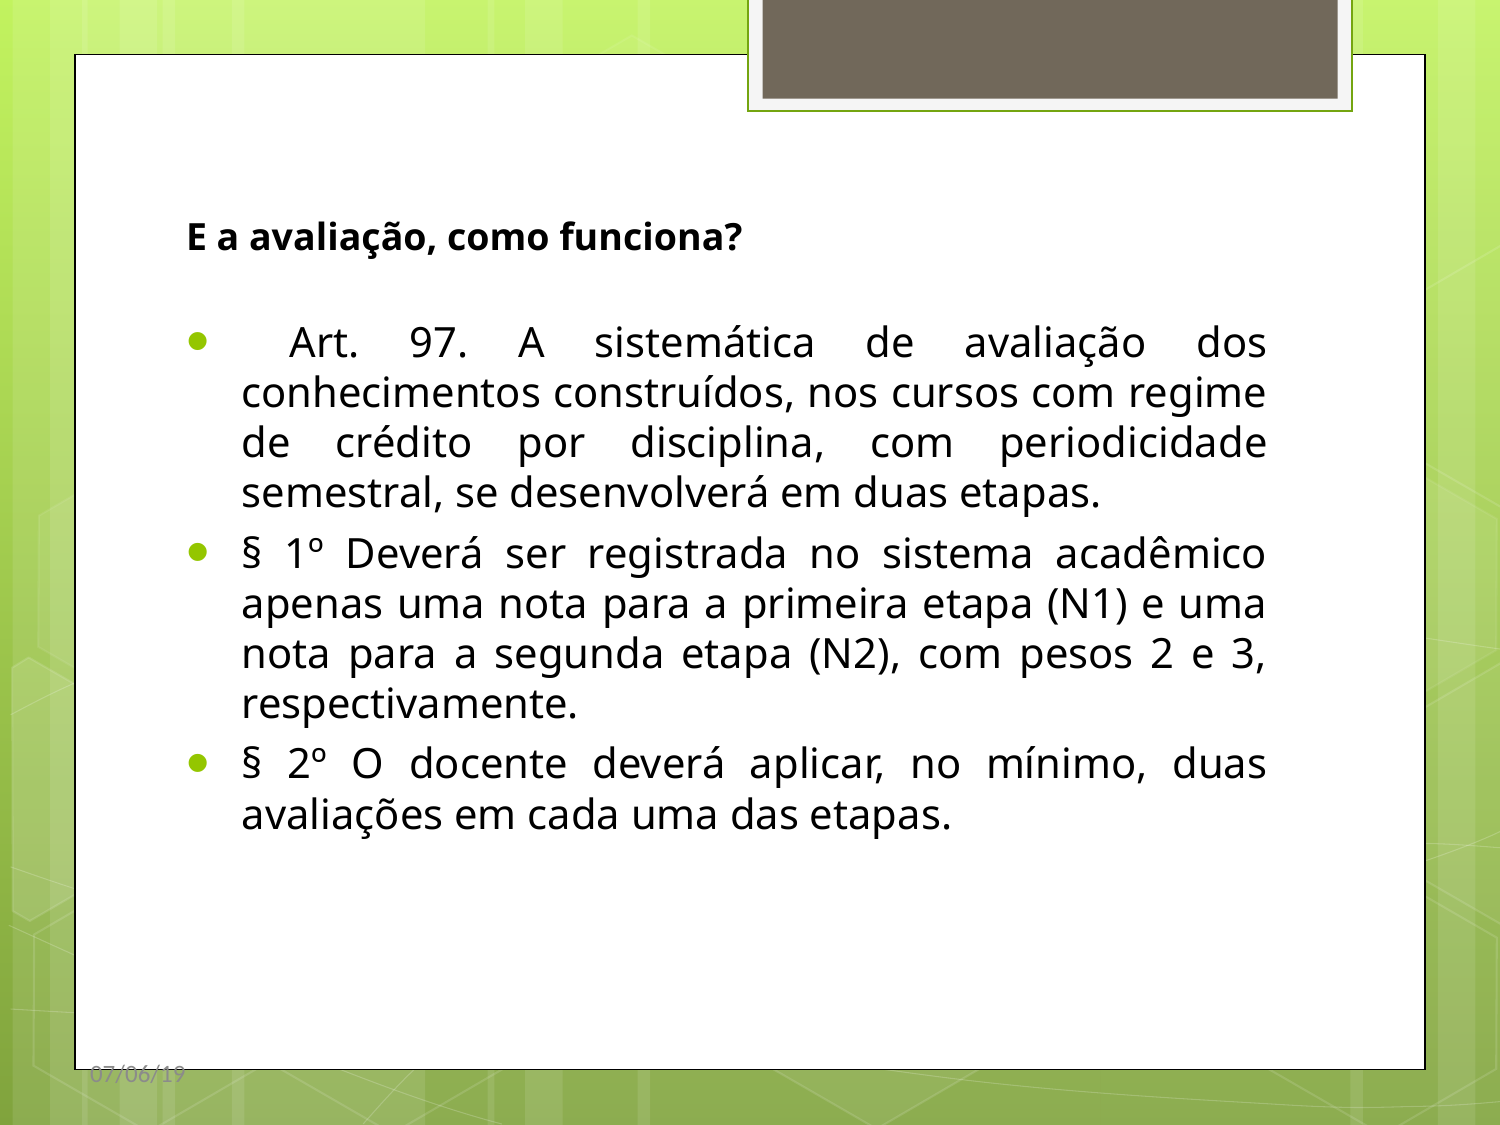

# E a avaliação, como funciona?
 Art. 97. A sistemática de avaliação dos conhecimentos construídos, nos cursos com regime de crédito por disciplina, com periodicidade semestral, se desenvolverá em duas etapas.
§ 1º Deverá ser registrada no sistema acadêmico apenas uma nota para a primeira etapa (N1) e uma nota para a segunda etapa (N2), com pesos 2 e 3, respectivamente.
§ 2º O docente deverá aplicar, no mínimo, duas avaliações em cada uma das etapas.
07/06/19